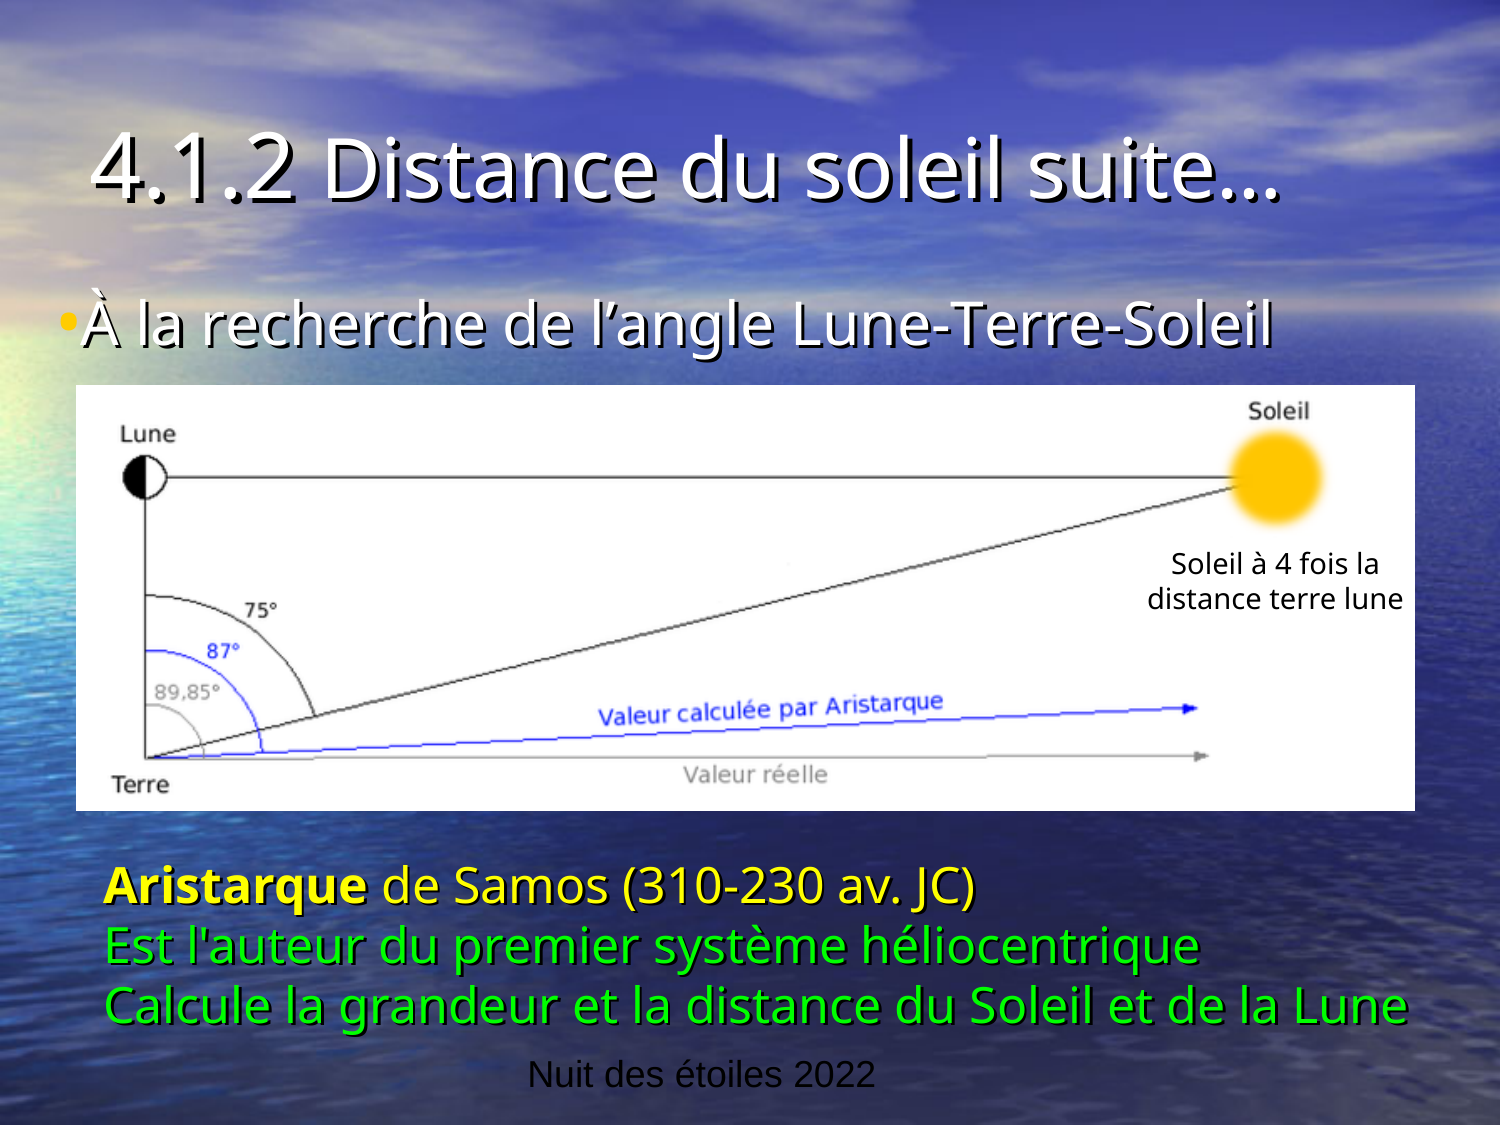

# 4.1.2 Distance du soleil suite…
À la recherche de l’angle Lune-Terre-Soleil
Soleil à 4 fois la
distance terre lune
Aristarque de Samos (310-230 av. JC)
Est l'auteur du premier système héliocentrique
Calcule la grandeur et la distance du Soleil et de la Lune
Nuit des étoiles 2022